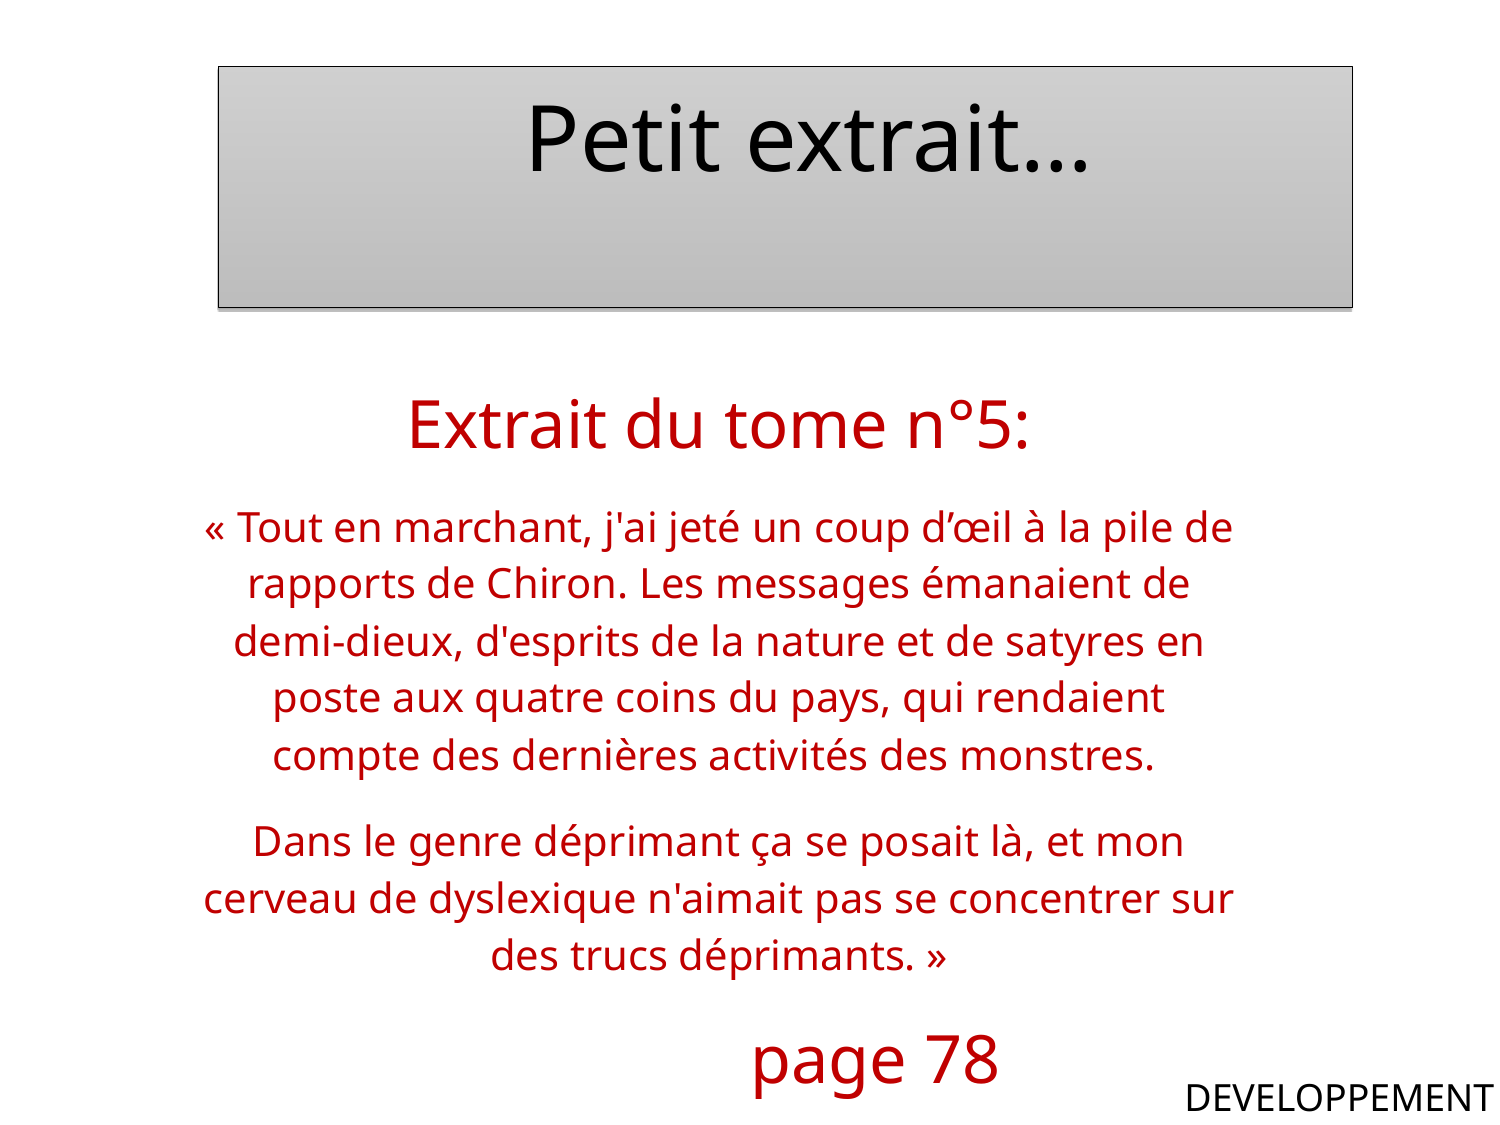

# Petit extrait…
Extrait du tome n°5:
« Tout en marchant, j'ai jeté un coup d’œil à la pile de rapports de Chiron. Les messages émanaient de demi-dieux, d'esprits de la nature et de satyres en poste aux quatre coins du pays, qui rendaient compte des dernières activités des monstres.
Dans le genre déprimant ça se posait là, et mon cerveau de dyslexique n'aimait pas se concentrer sur des trucs déprimants. »
				 page 78
DEVELOPPEMENT